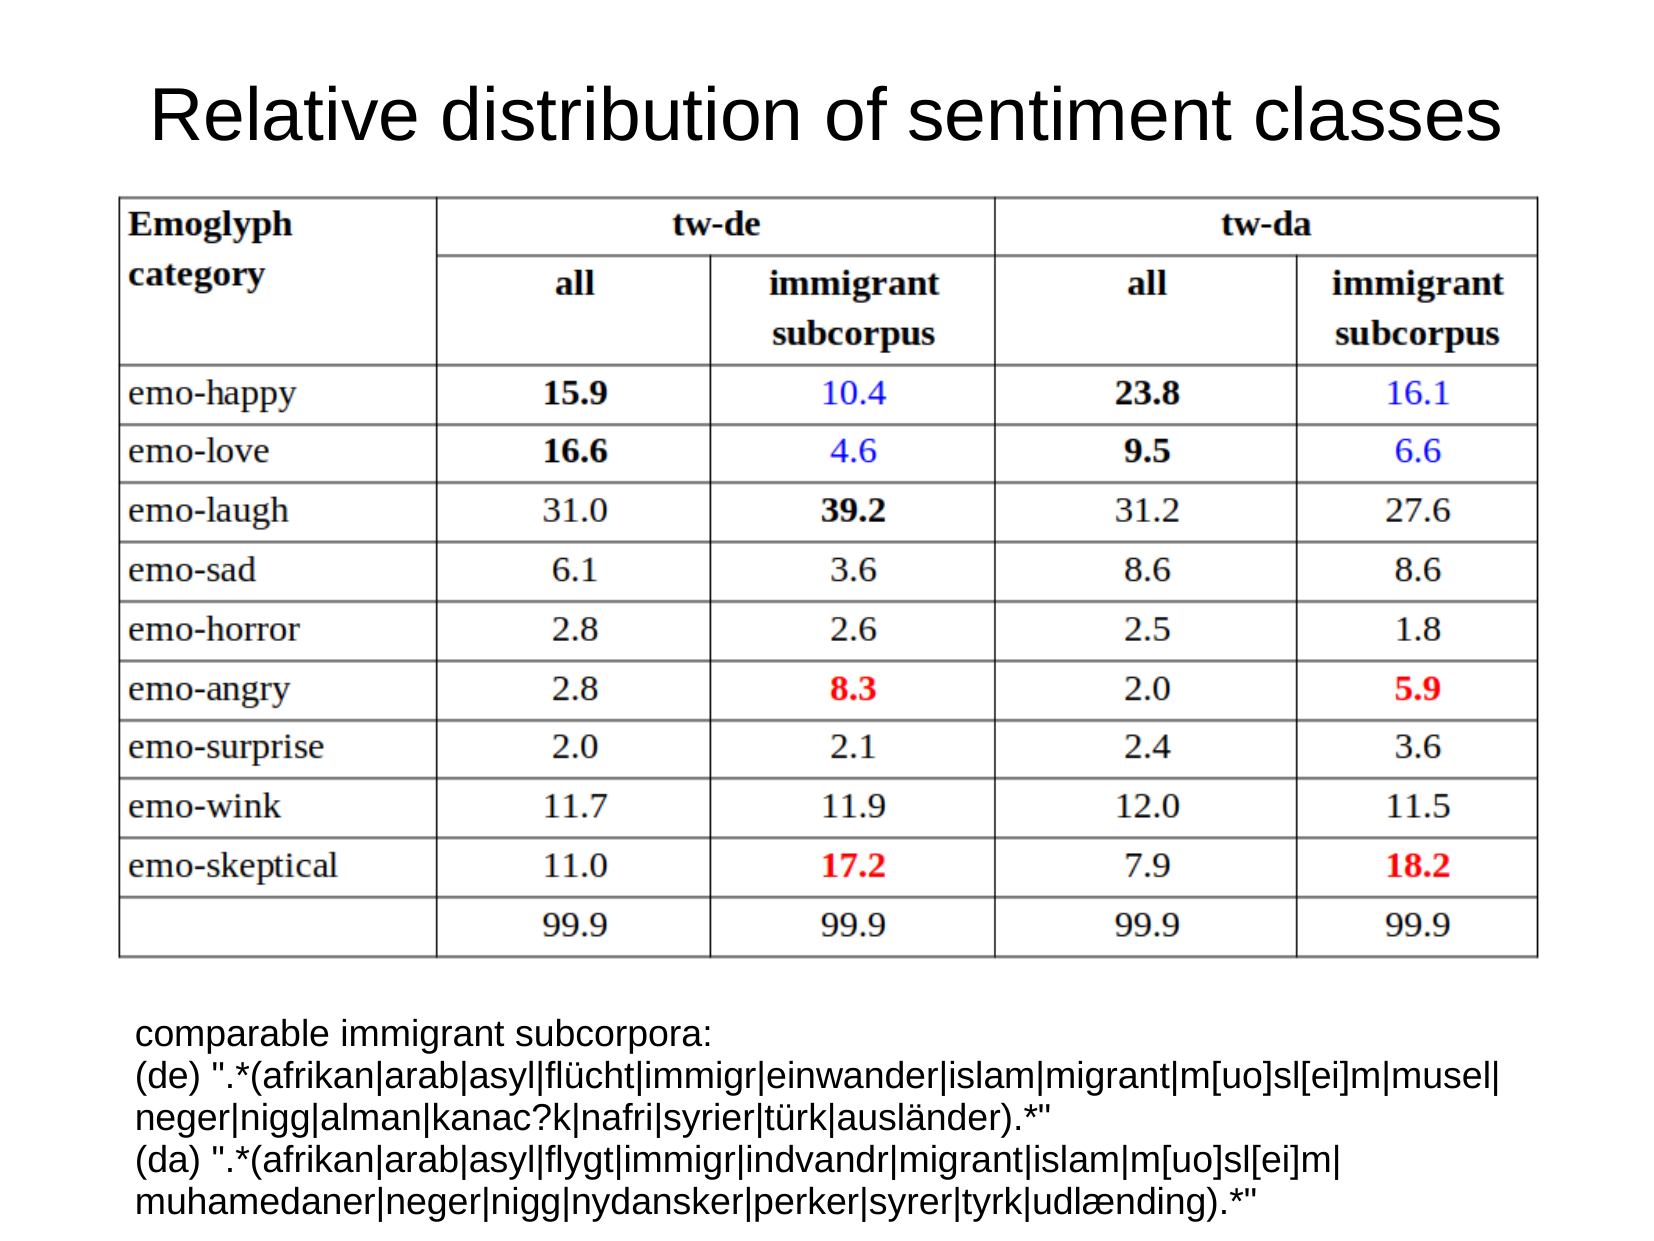

# Relative distribution of sentiment classes
comparable immigrant subcorpora:
(de) ".*(afrikan|arab|asyl|flücht|immigr|einwander|islam|migrant|m[uo]sl[ei]m|musel|neger|nigg|alman|kanac?k|nafri|syrier|türk|ausländer).*"
(da) ".*(afrikan|arab|asyl|flygt|immigr|indvandr|migrant|islam|m[uo]sl[ei]m|muhamedaner|neger|nigg|nydansker|perker|syrer|tyrk|udlænding).*"